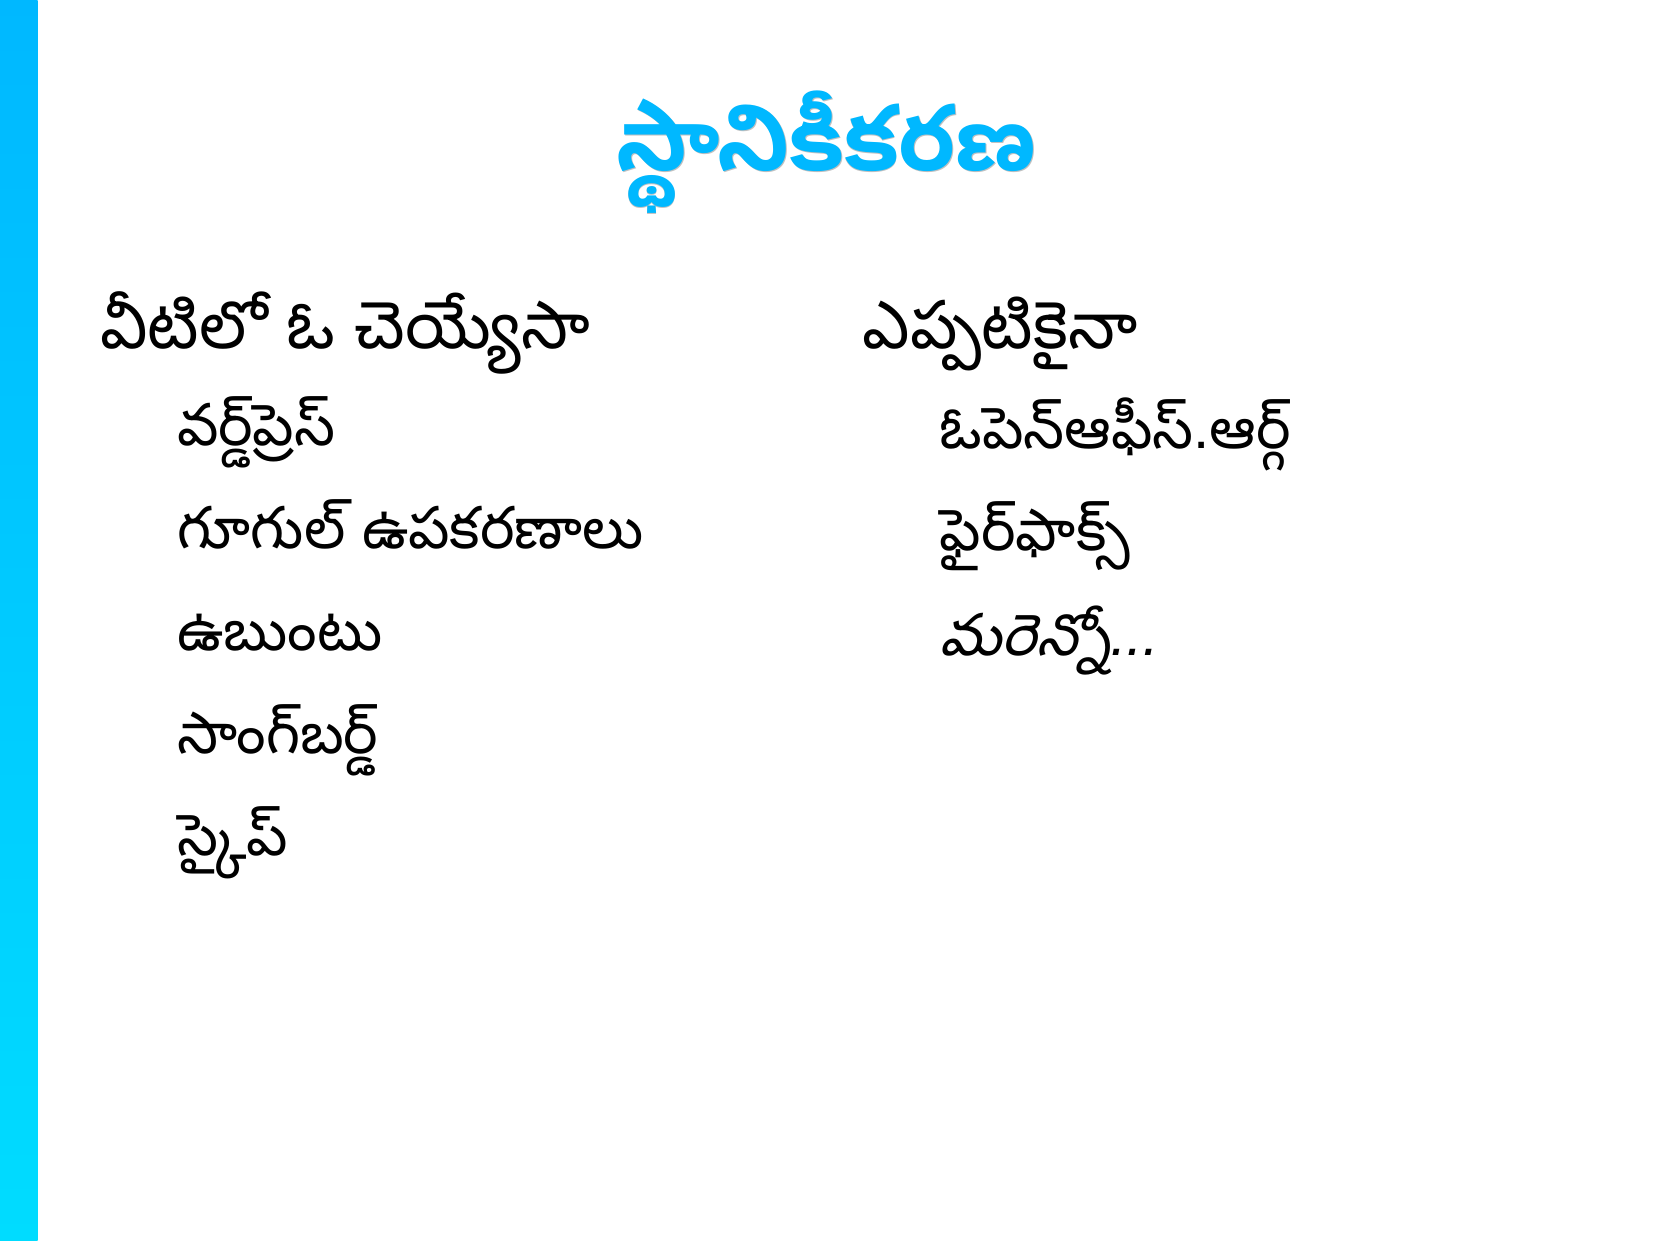

# స్థానికీకరణ
వీటిలో ఓ చెయ్యేసా
వర్డ్‌ప్రెస్
గూగుల్ ఉపకరణాలు
ఉబుంటు
సాంగ్‌బర్డ్
స్కైప్
ఎప్పటికైనా
ఓపెన్ఆఫీస్.ఆర్గ్
ఫైర్‌ఫాక్స్
మరెన్నో...